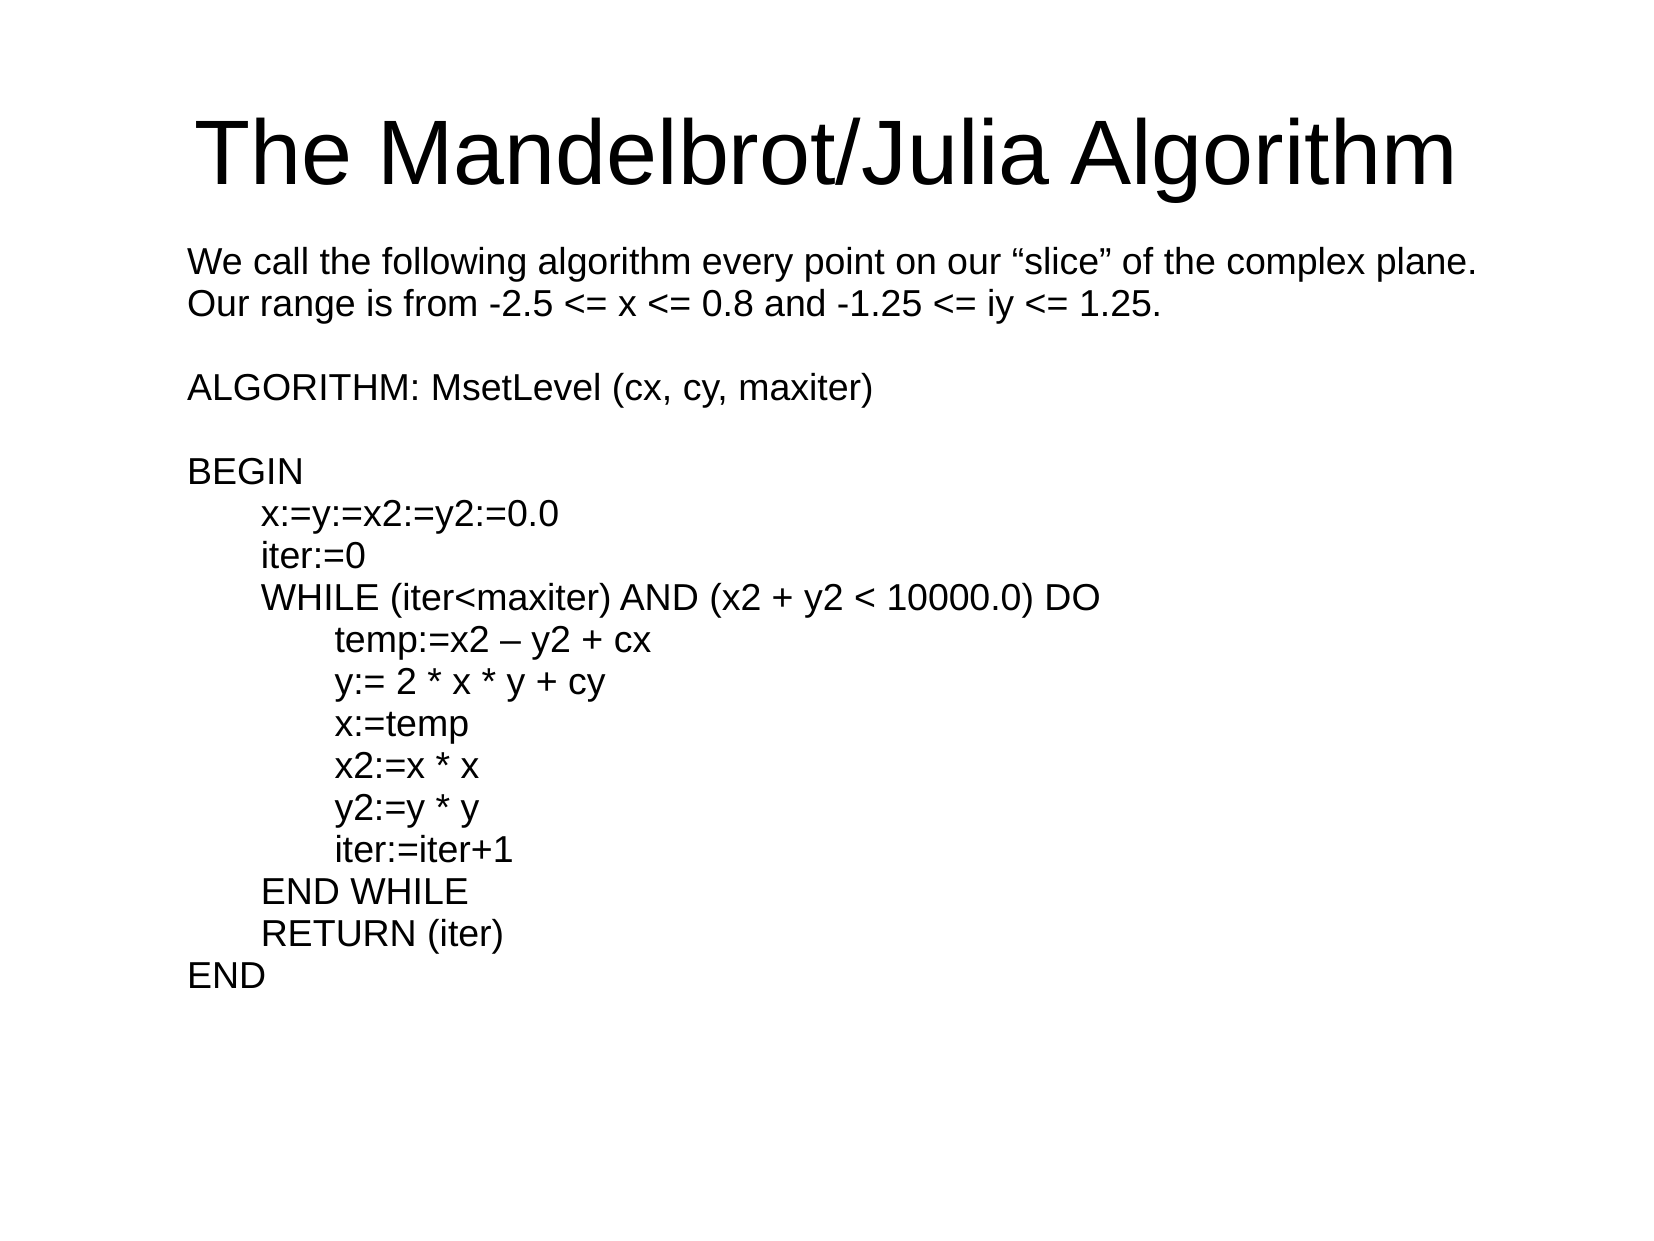

# The Mandelbrot/Julia Algorithm
We call the following algorithm every point on our “slice” of the complex plane.
Our range is from -2.5 <= x <= 0.8 and -1.25 <= iy <= 1.25.
ALGORITHM: MsetLevel (cx, cy, maxiter)
BEGIN
	x:=y:=x2:=y2:=0.0
	iter:=0
	WHILE (iter<maxiter) AND (x2 + y2 < 10000.0) DO
		temp:=x2 – y2 + cx
		y:= 2 * x * y + cy
 		x:=temp
		x2:=x * x
		y2:=y * y
		iter:=iter+1
	END WHILE
	RETURN (iter)
END